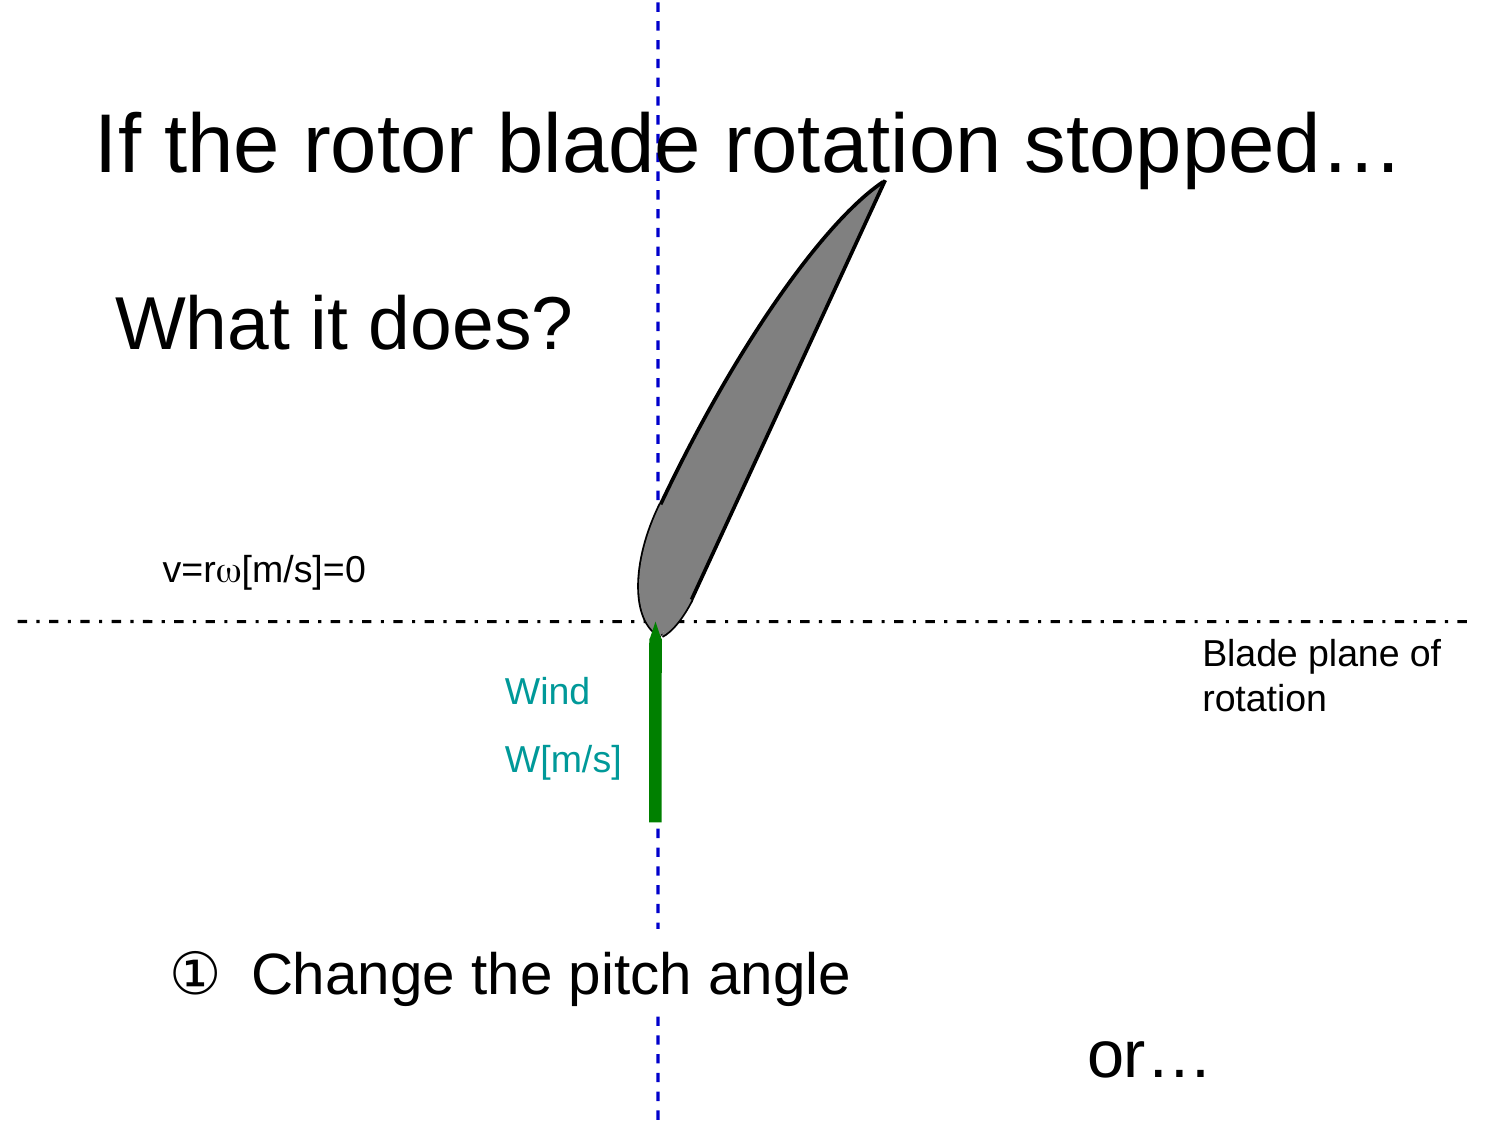

If the rotor blade rotation stopped…
What it does?
v=rw[m/s]=0
Blade plane of rotation
Wind
W[m/s]
　① Change the pitch angle
or…